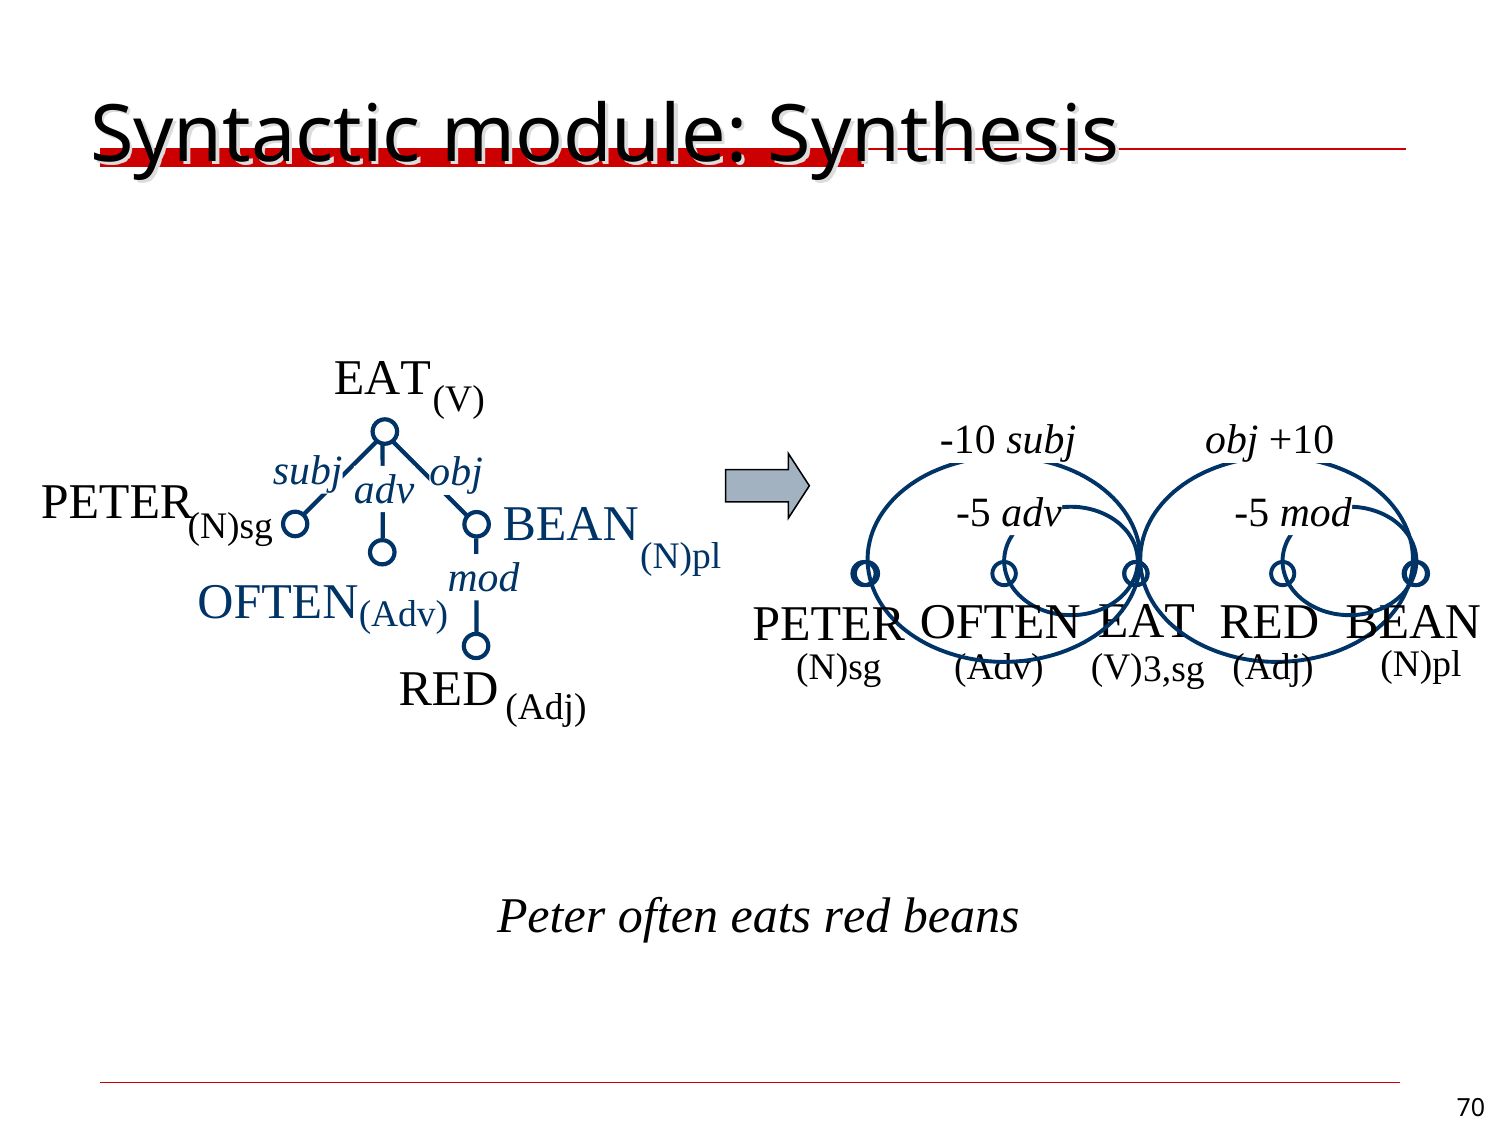

Syntactic module: Synthesis
EAT
(V)
-10 subj
PETER
(N)sg
obj +10
BEAN
(N)pl
subj
PETER
(N)sg
obj
BEAN
(N)pl
adv
OFTEN
(Adv)
-5 adv
OFTEN
(Adv)
-5 mod
RED
(Adj)
mod
RED
(Adj)
EAT
(V)
3,sg
Peter often eats red beans
70